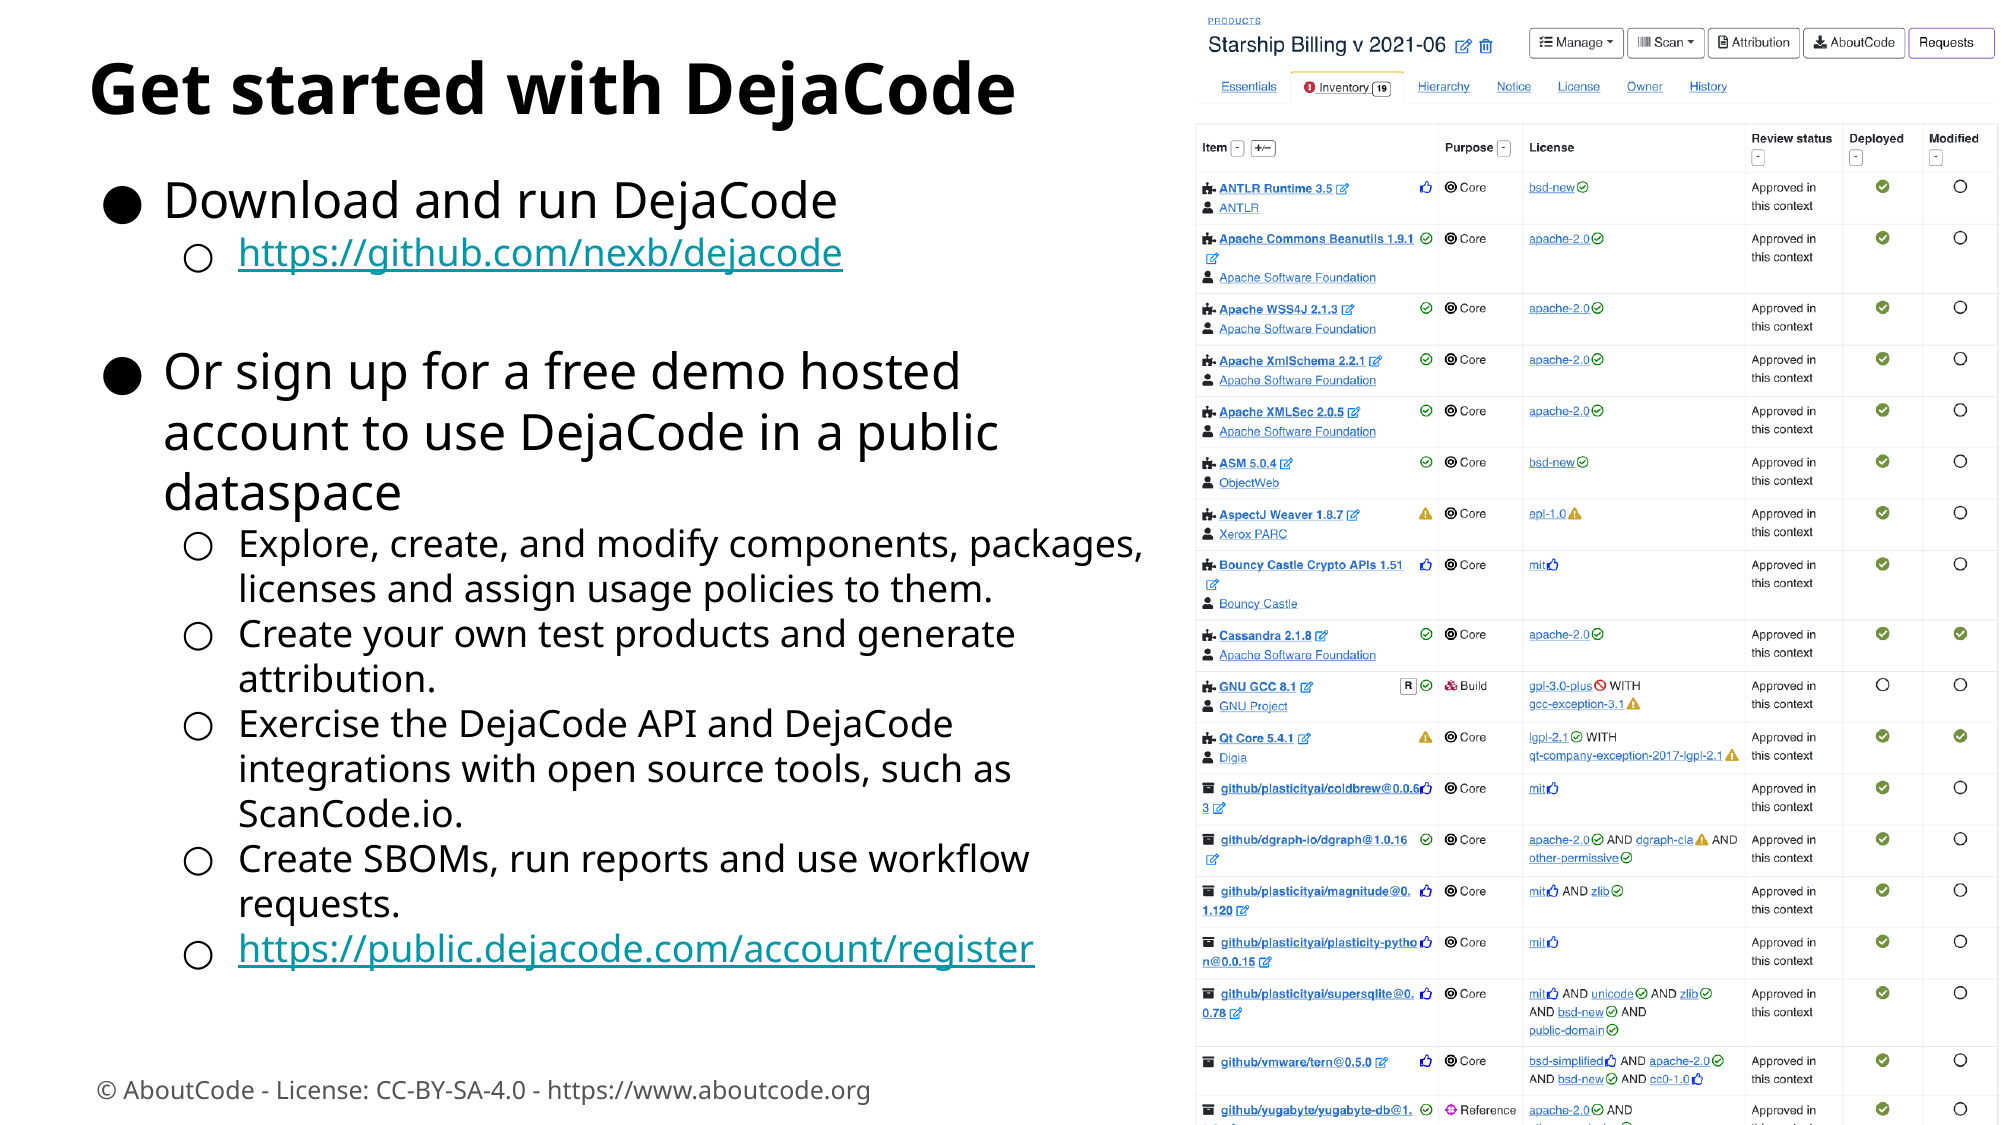

Get started with DejaCode
# Download and run DejaCode
https://github.com/nexb/dejacode
Or sign up for a free demo hosted account to use DejaCode in a public dataspace
Explore, create, and modify components, packages, licenses and assign usage policies to them.
Create your own test products and generate attribution.
Exercise the DejaCode API and DejaCode integrations with open source tools, such as ScanCode.io.
Create SBOMs, run reports and use workflow requests.
https://public.dejacode.com/account/register